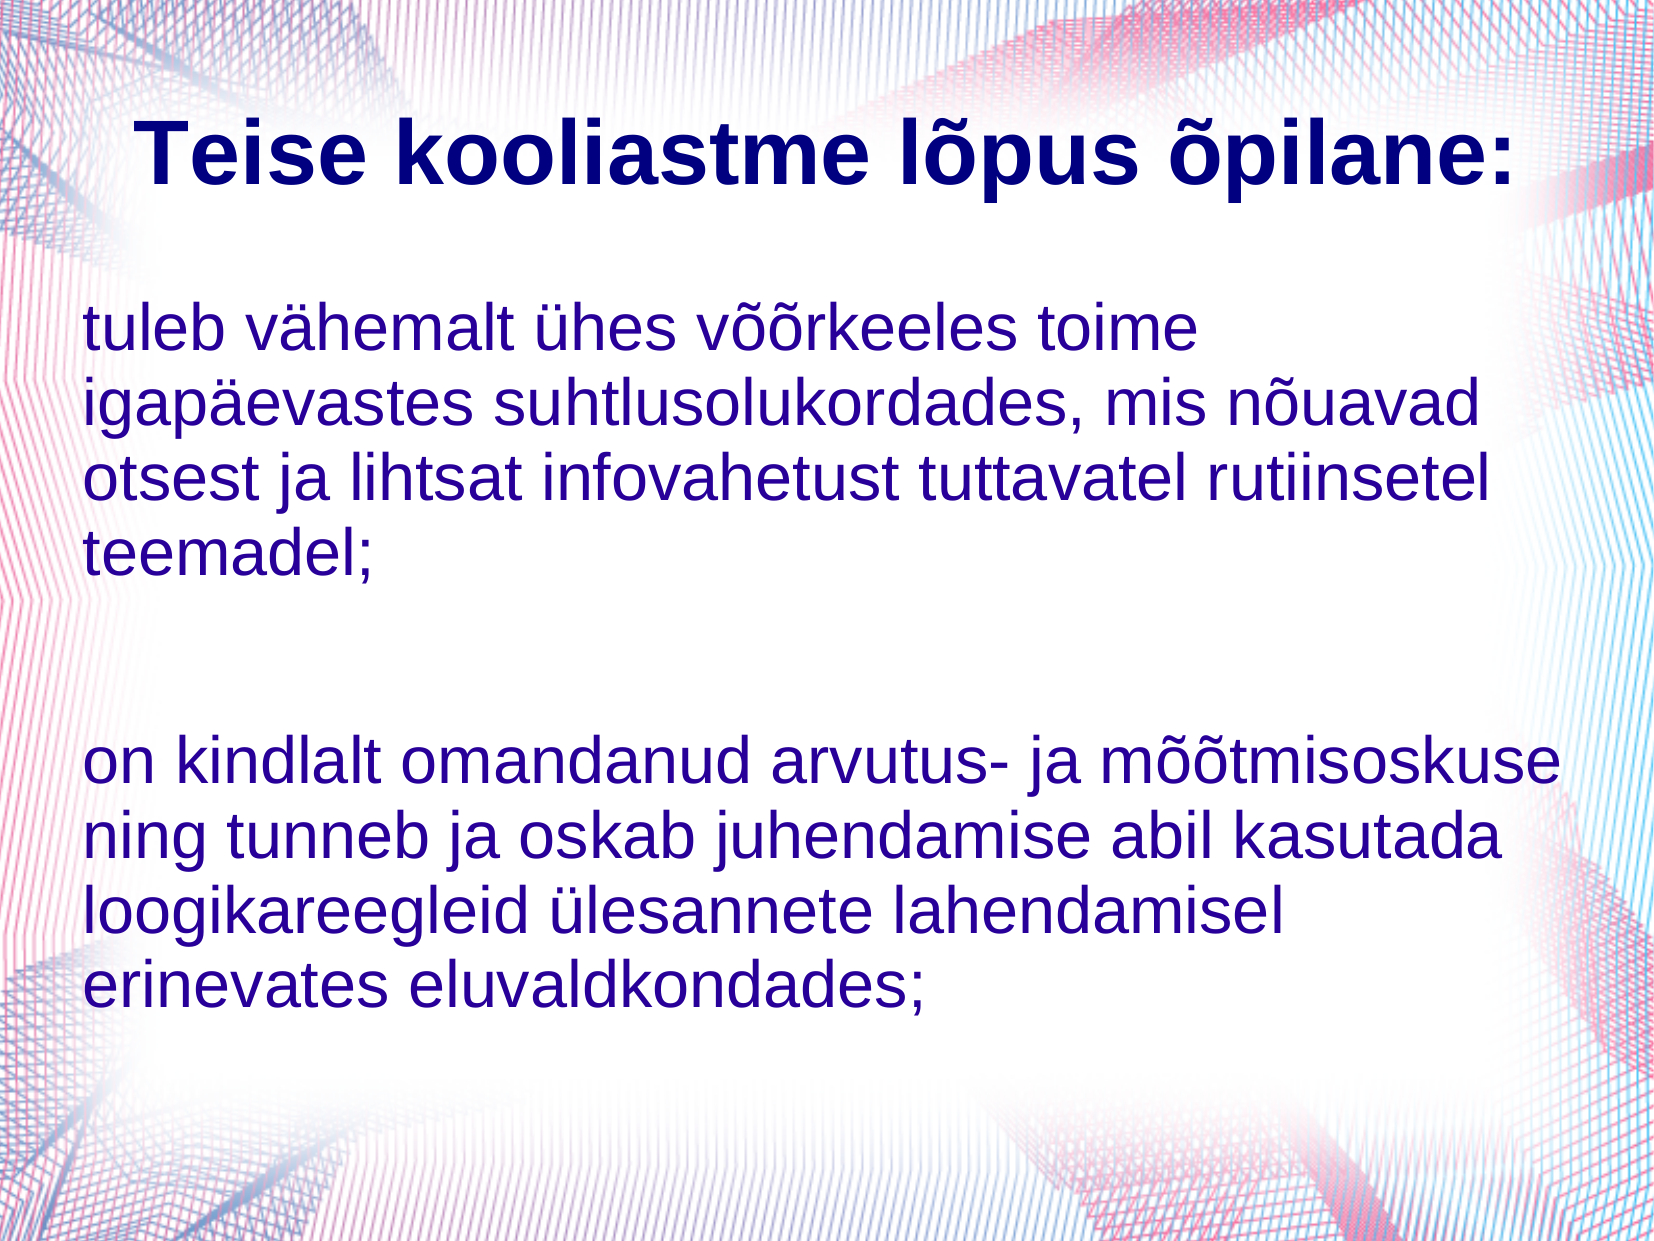

# Teise kooliastme lõpus õpilane:
tuleb vähemalt ühes võõrkeeles toime igapäevastes suhtlusolukordades, mis nõuavad otsest ja lihtsat infovahetust tuttavatel rutiinsetel teemadel;
on kindlalt omandanud arvutus- ja mõõtmisoskuse ning tunneb ja oskab juhendamise abil kasutada loogikareegleid ülesannete lahendamisel erinevates eluvaldkondades;